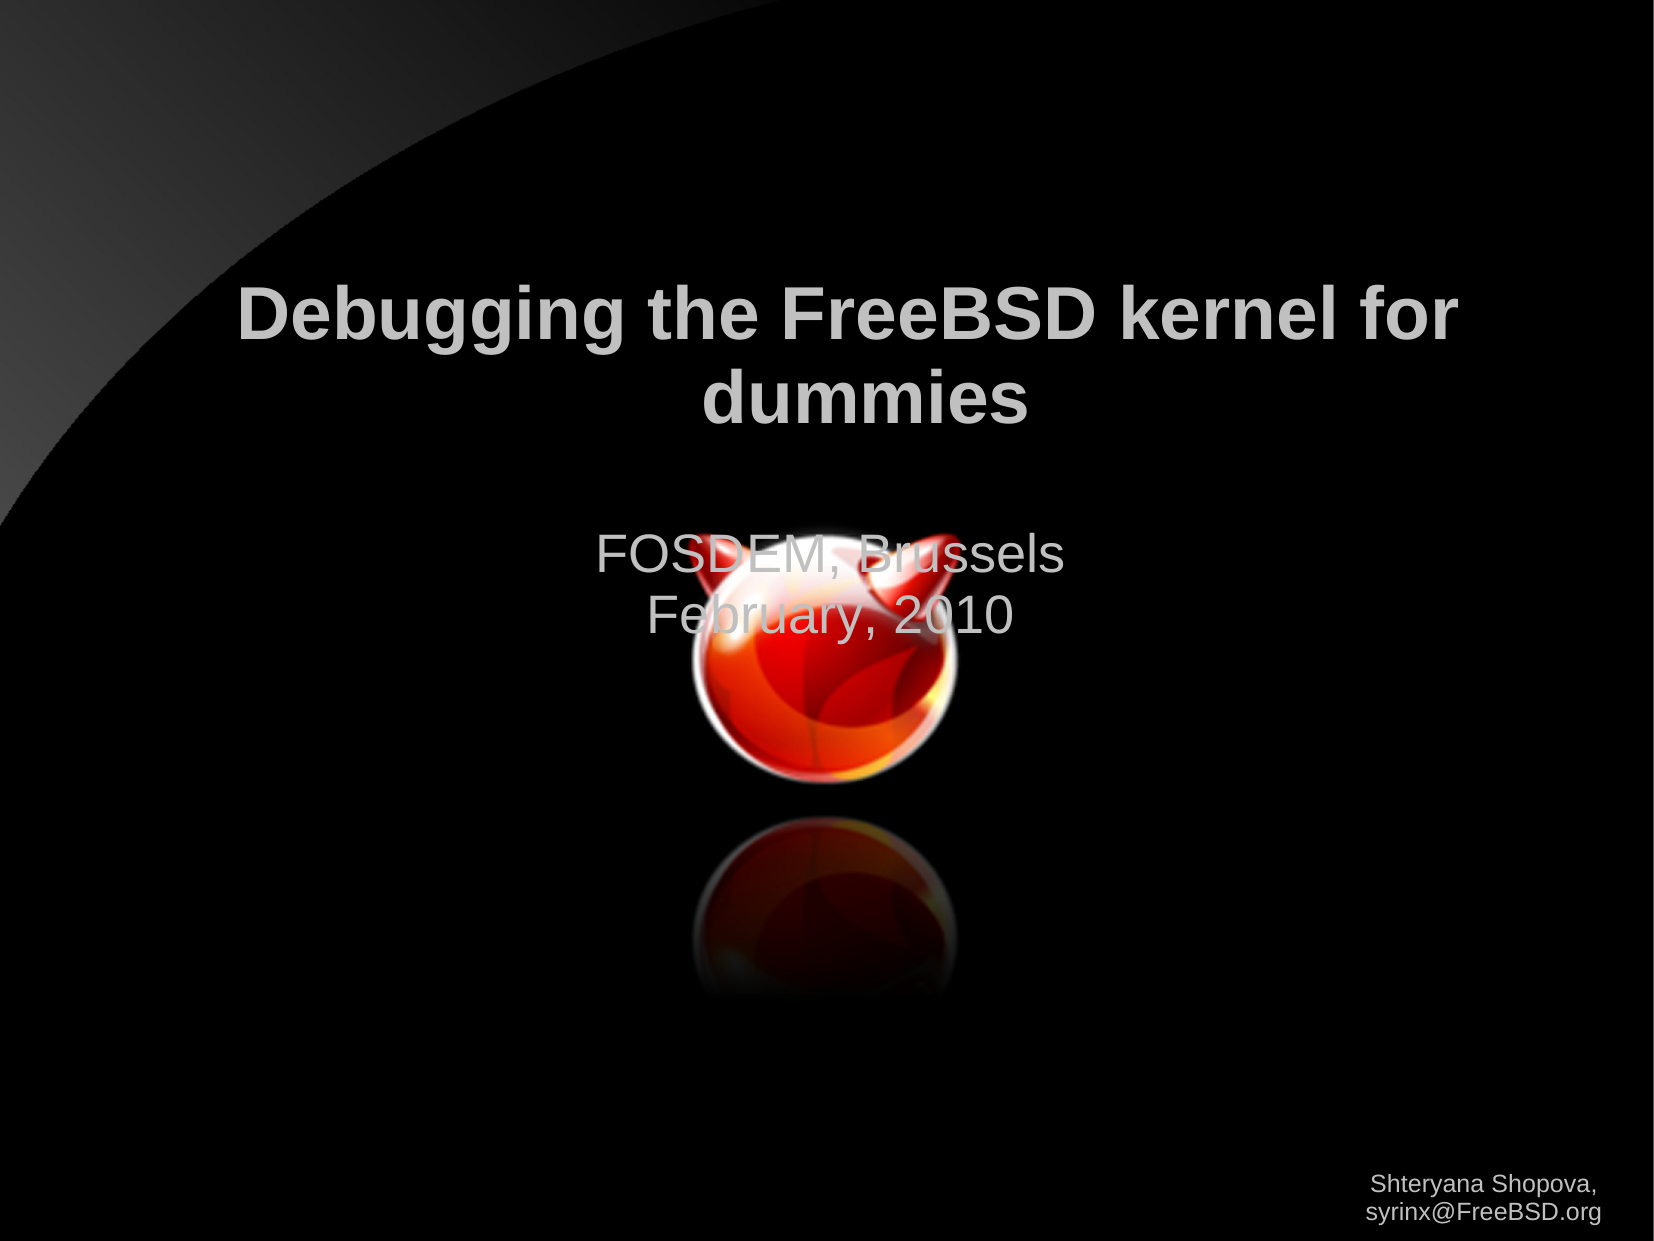

# Debugging the FreeBSD kernel for dummies
FOSDEM, Brussels
February, 2010
Shteryana Shopova,
syrinx@FreeBSD.org